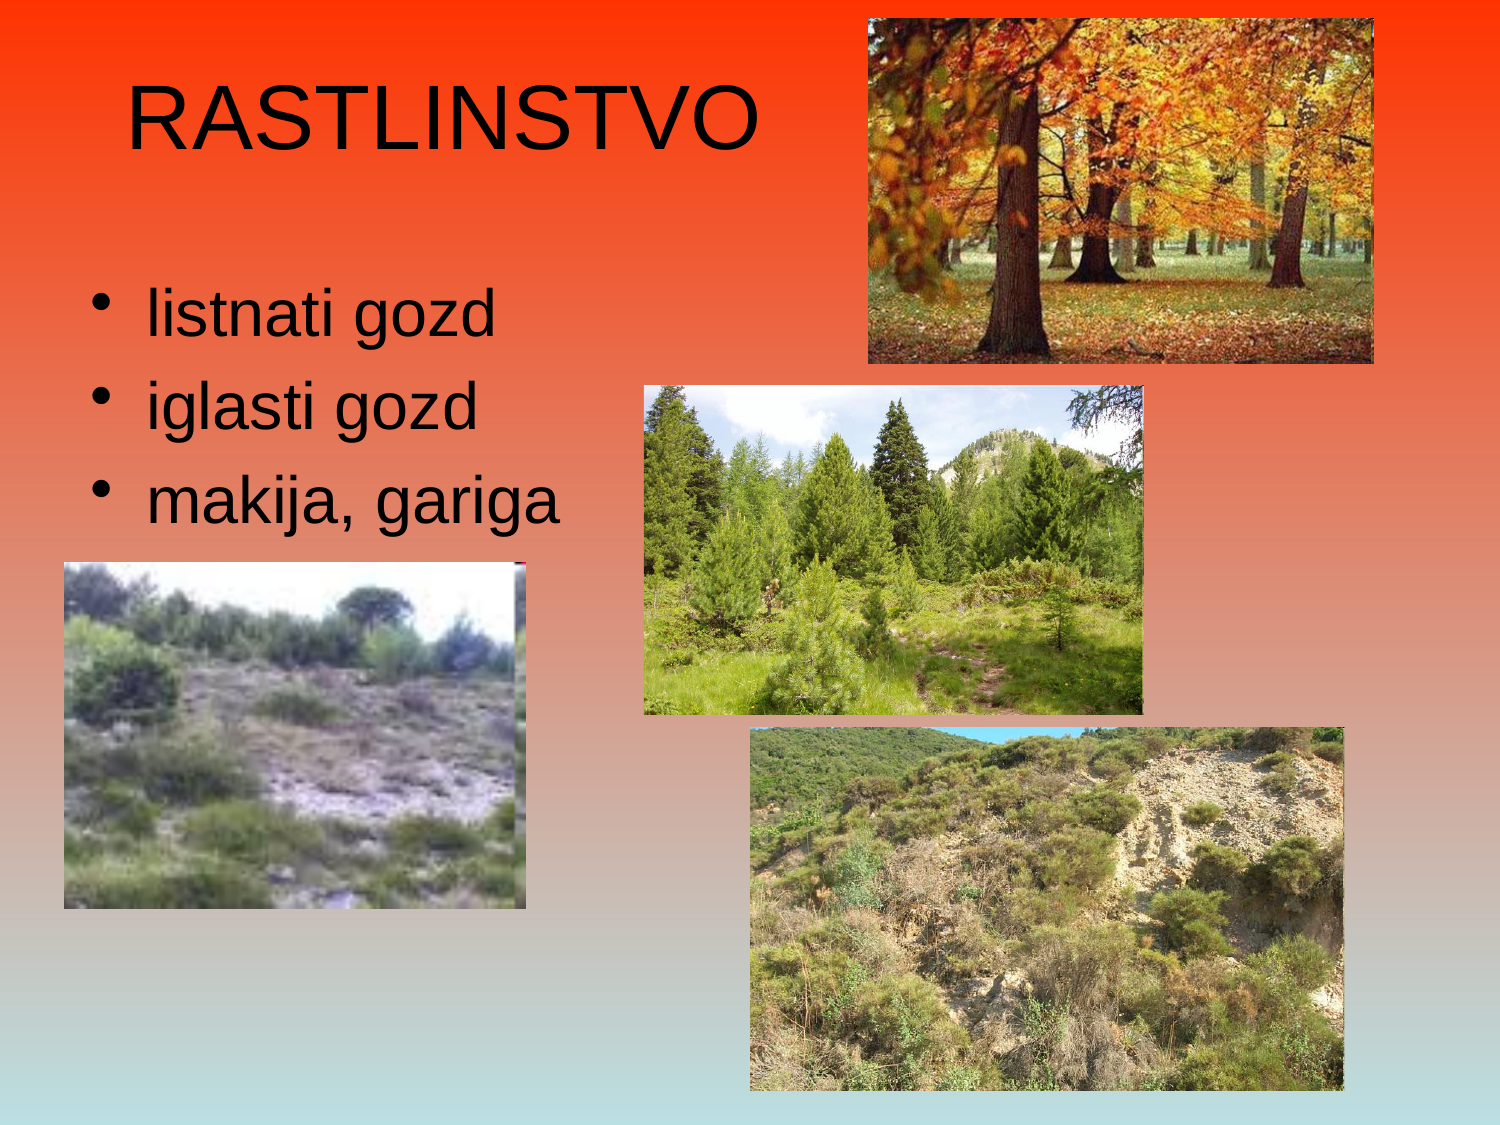

# RASTLINSTVO
listnati gozd
iglasti gozd
makija, gariga